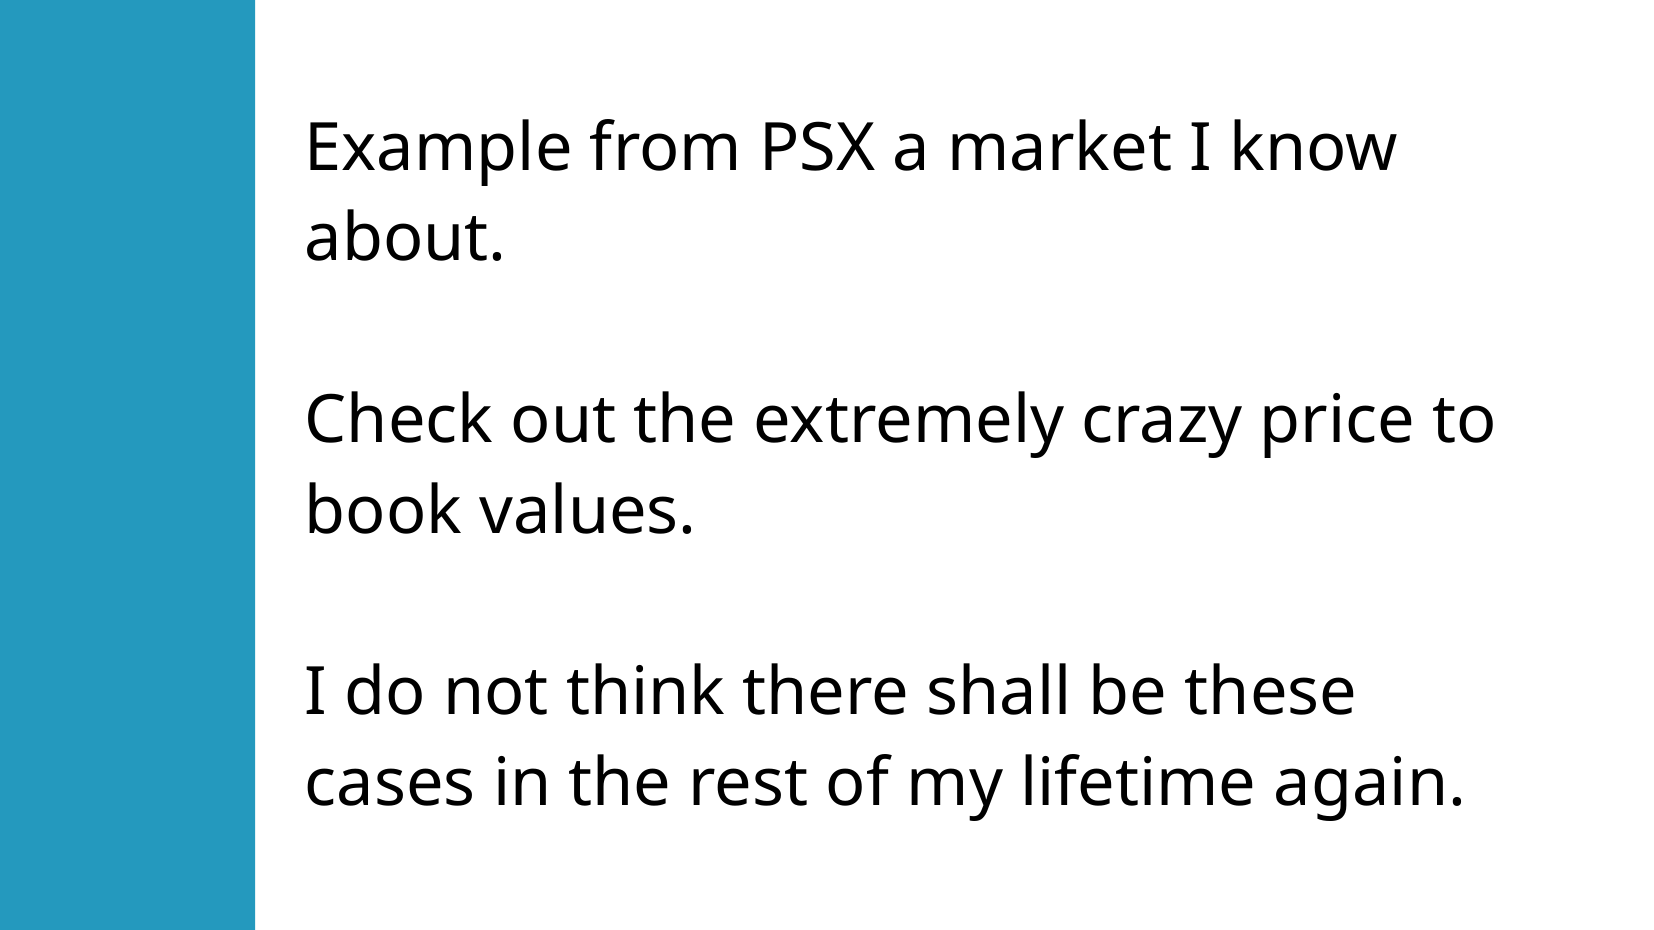

# Example from PSX a market I know about. Check out the extremely crazy price to book values. I do not think there shall be these cases in the rest of my lifetime again.